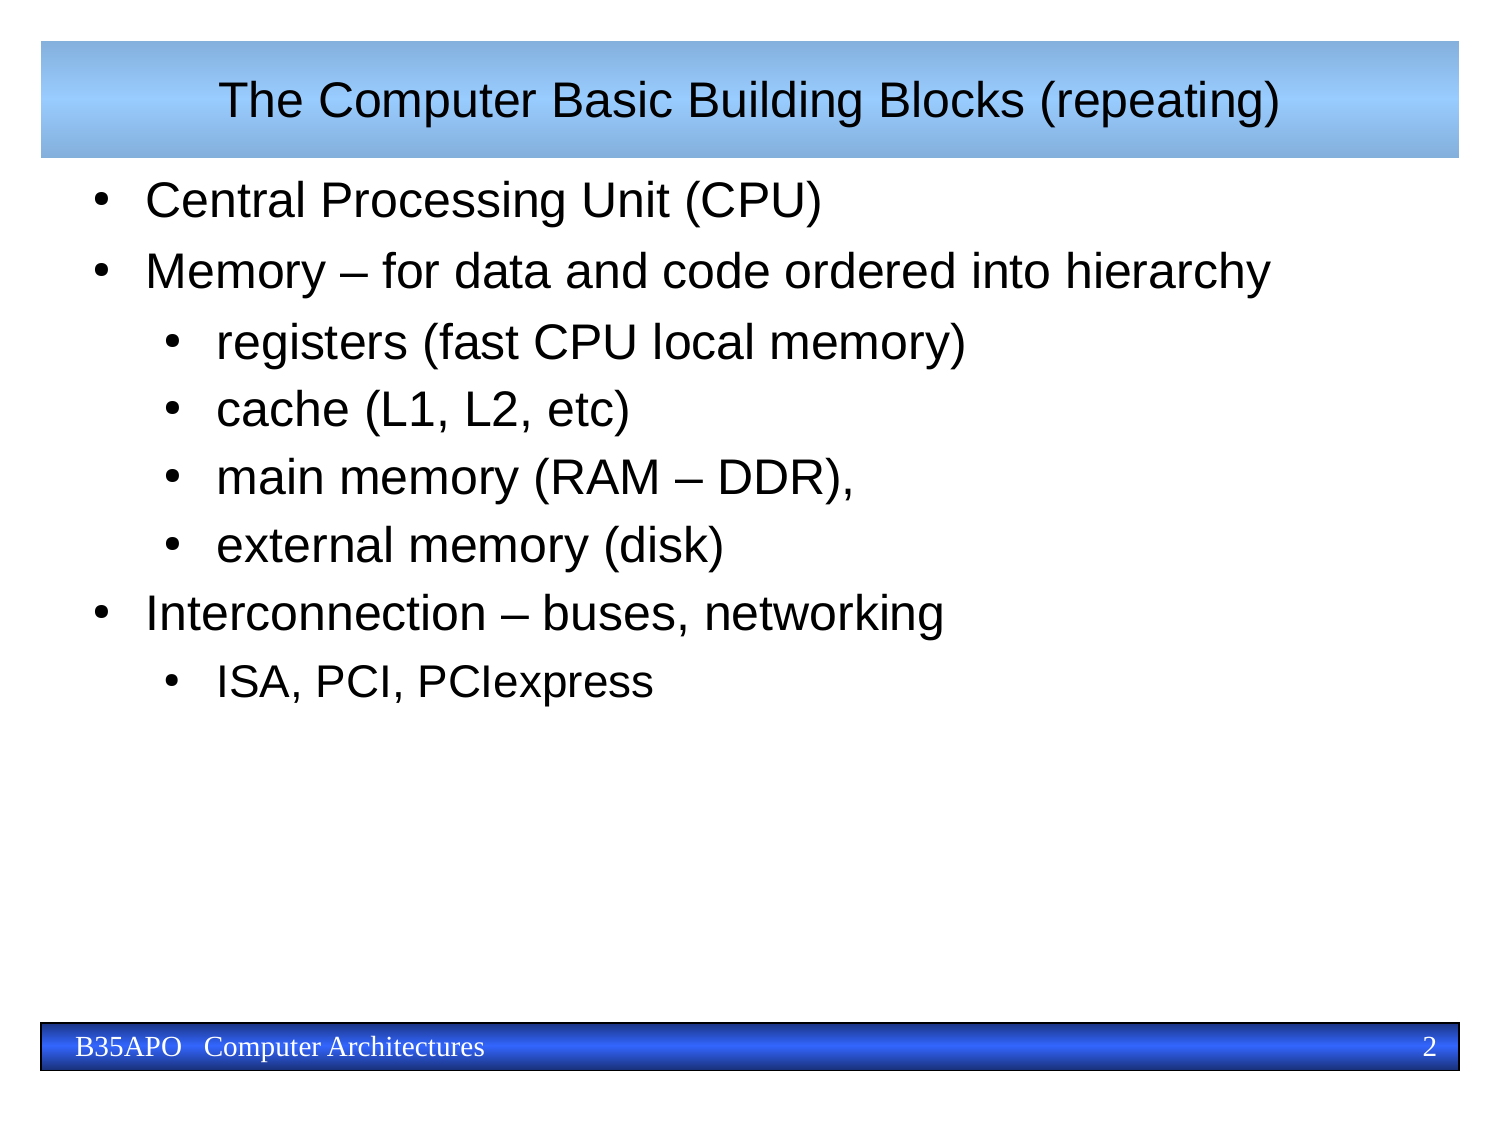

# The Computer Basic Building Blocks (repeating)
Central Processing Unit (CPU)
Memory – for data and code ordered into hierarchy
registers (fast CPU local memory)
cache (L1, L2, etc)
main memory (RAM – DDR),
external memory (disk)
Interconnection – buses, networking
ISA, PCI, PCIexpress
B35APO Computer Architectures
2